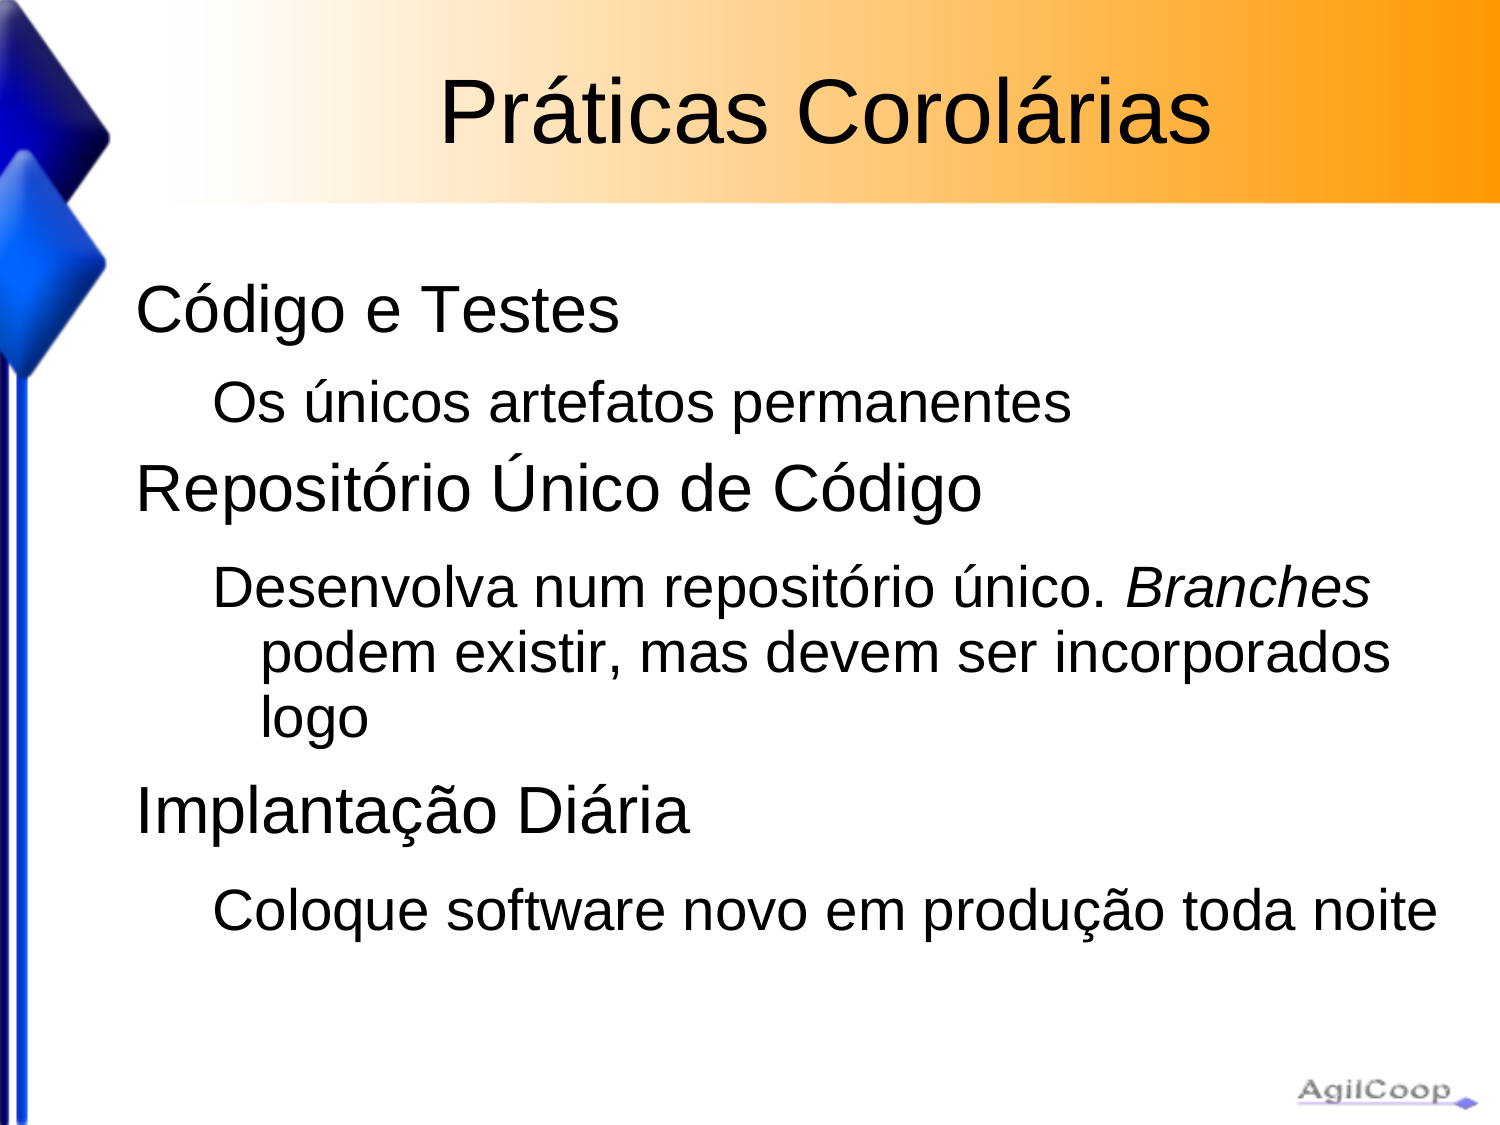

# Práticas Corolárias
Código e Testes
Os únicos artefatos permanentes
Repositório Único de Código
Desenvolva num repositório único. Branches podem existir, mas devem ser incorporados logo
Implantação Diária
Coloque software novo em produção toda noite
Copyleft AgilCoop 2007
53